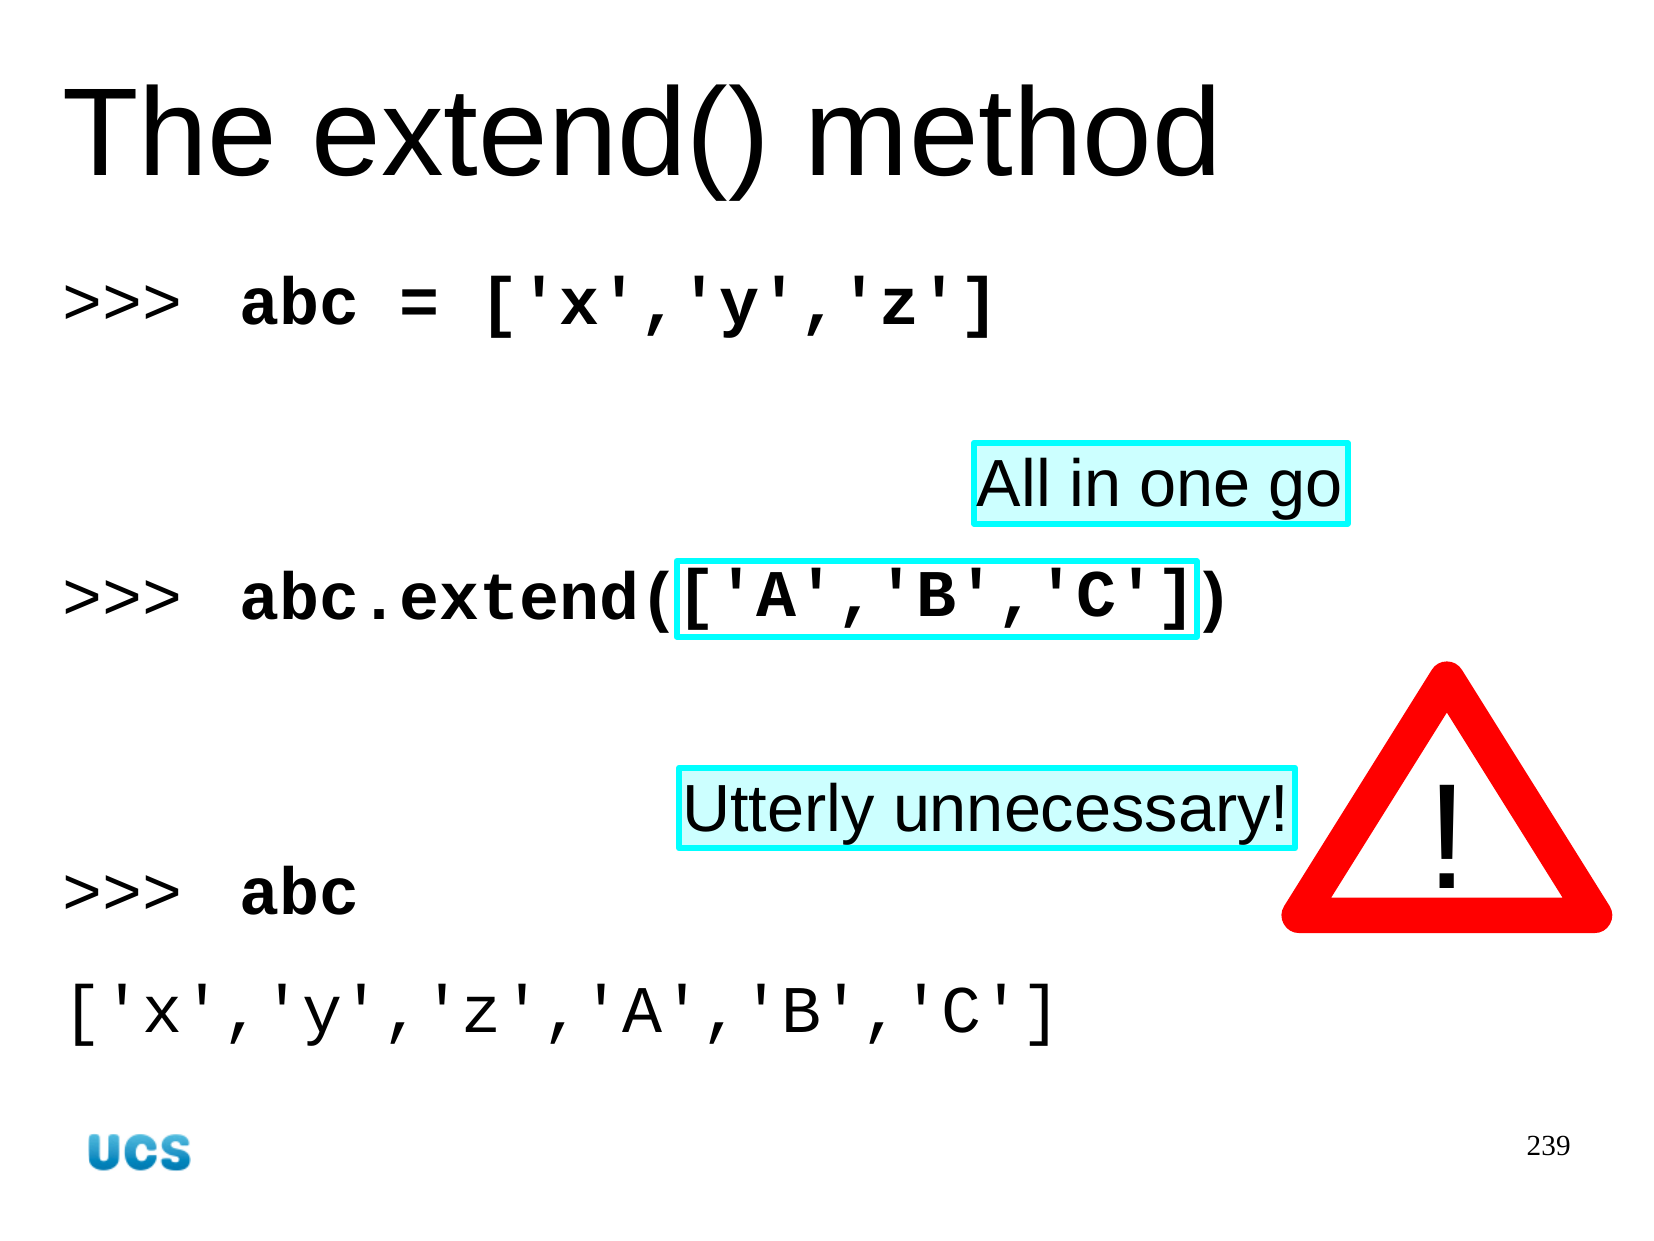

The extend() method
>>>
abc =
['x','y','z']
All in one go
>>>
abc.extend(
['A','B','C']
)
!
Utterly unnecessary!
>>>
abc
['x','y','z','A','B','C']
239